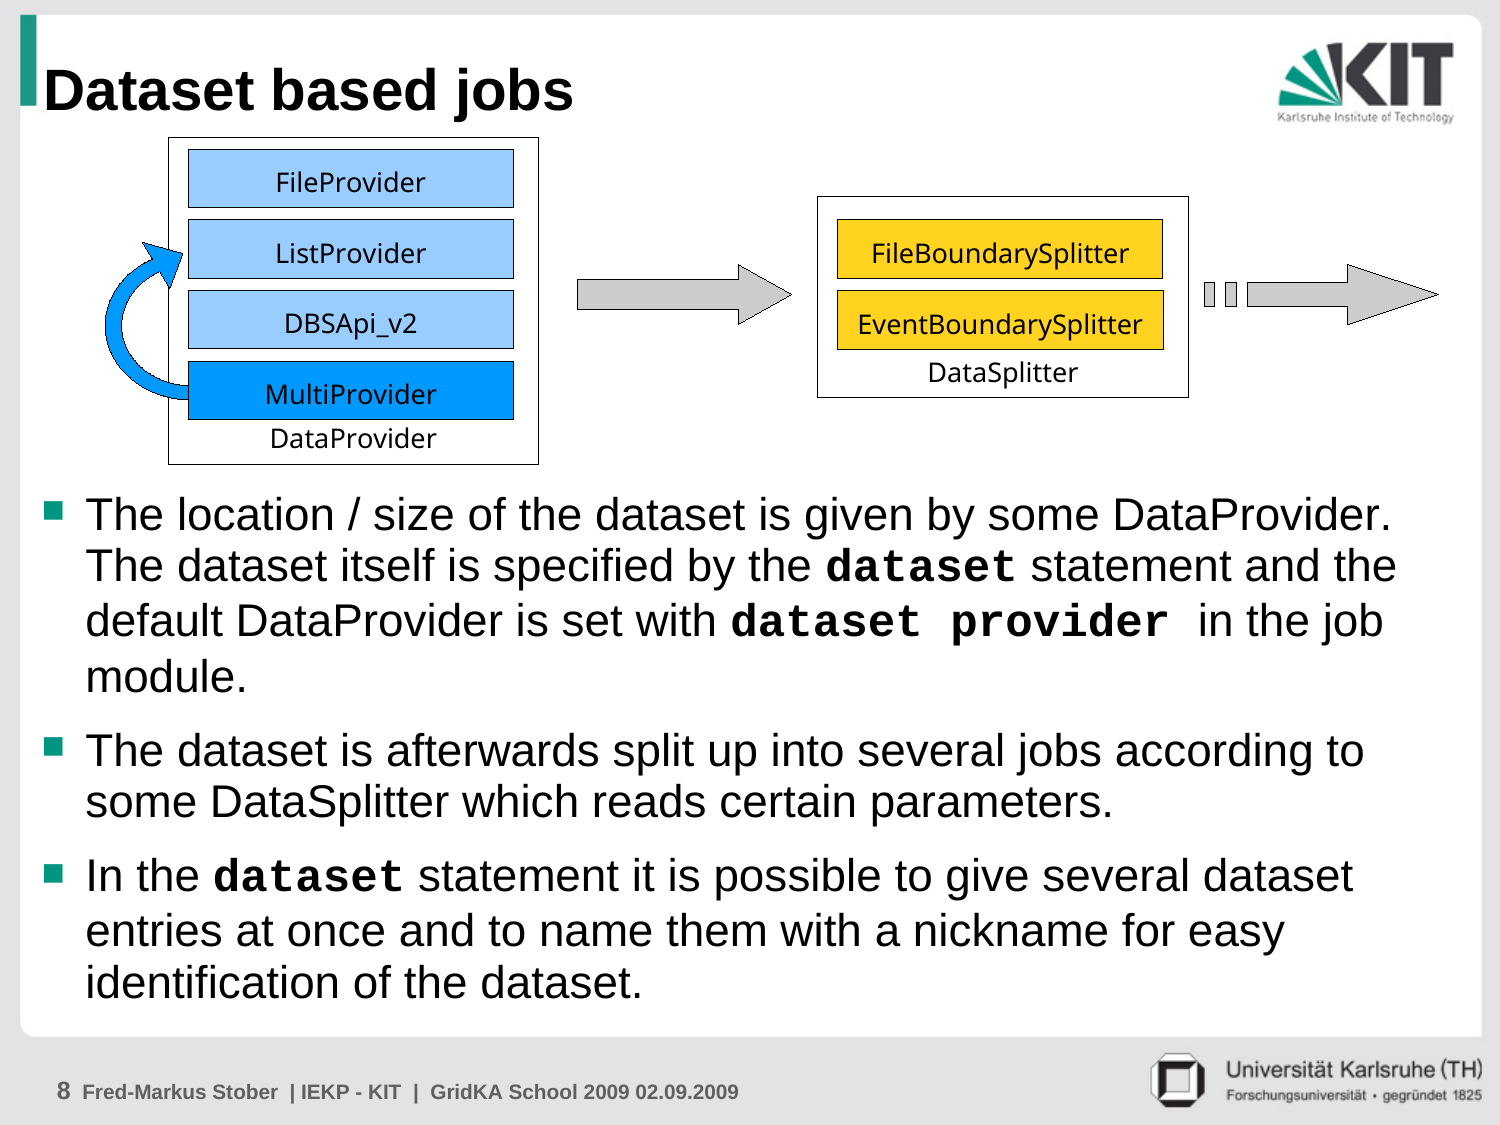

# Dataset based jobs
DataProvider
FileProvider
DataSplitter
ListProvider
FileBoundarySplitter
DBSApi_v2
EventBoundarySplitter
MultiProvider
The location / size of the dataset is given by some DataProvider.
The dataset itself is specified by the dataset statement and the default DataProvider is set with dataset provider in the job module.
The dataset is afterwards split up into several jobs according to some DataSplitter which reads certain parameters.
In the dataset statement it is possible to give several dataset entries at once and to name them with a nickname for easy identification of the dataset.
04.12.07